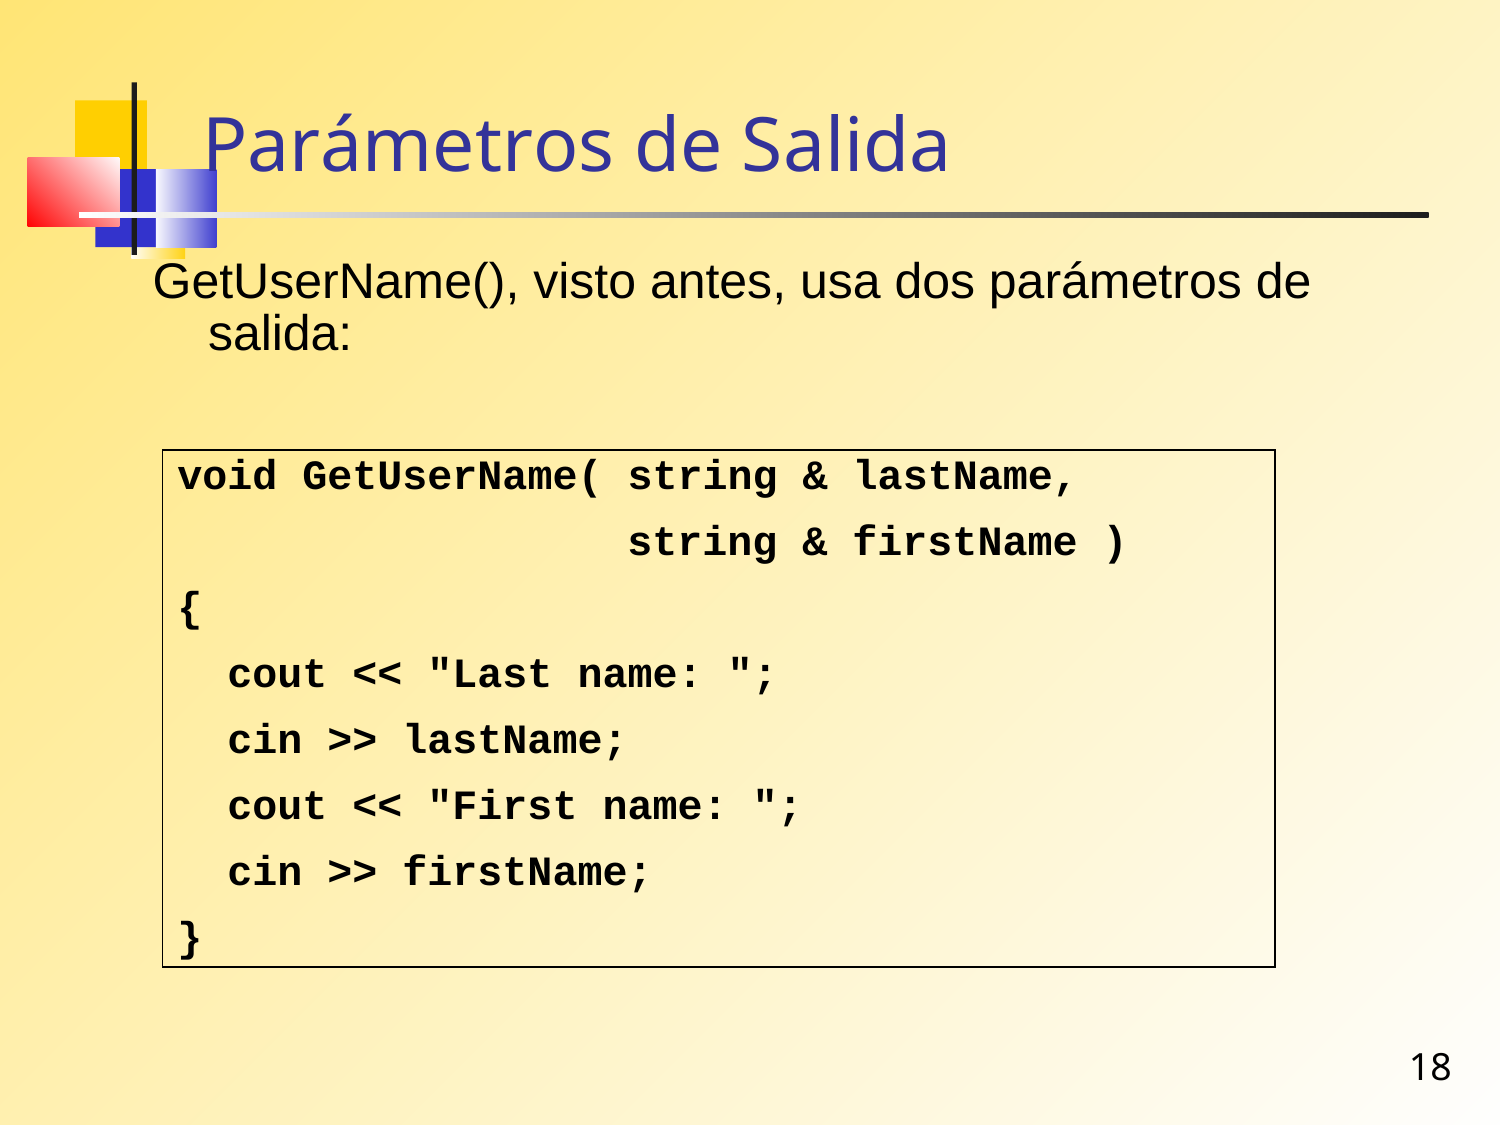

# Parámetros de Salida
GetUserName(), visto antes, usa dos parámetros de salida:
void GetUserName( string & lastName,
 string & firstName )‏
{
 cout << "Last name: ";
 cin >> lastName;
 cout << "First name: ";
 cin >> firstName;
}
18